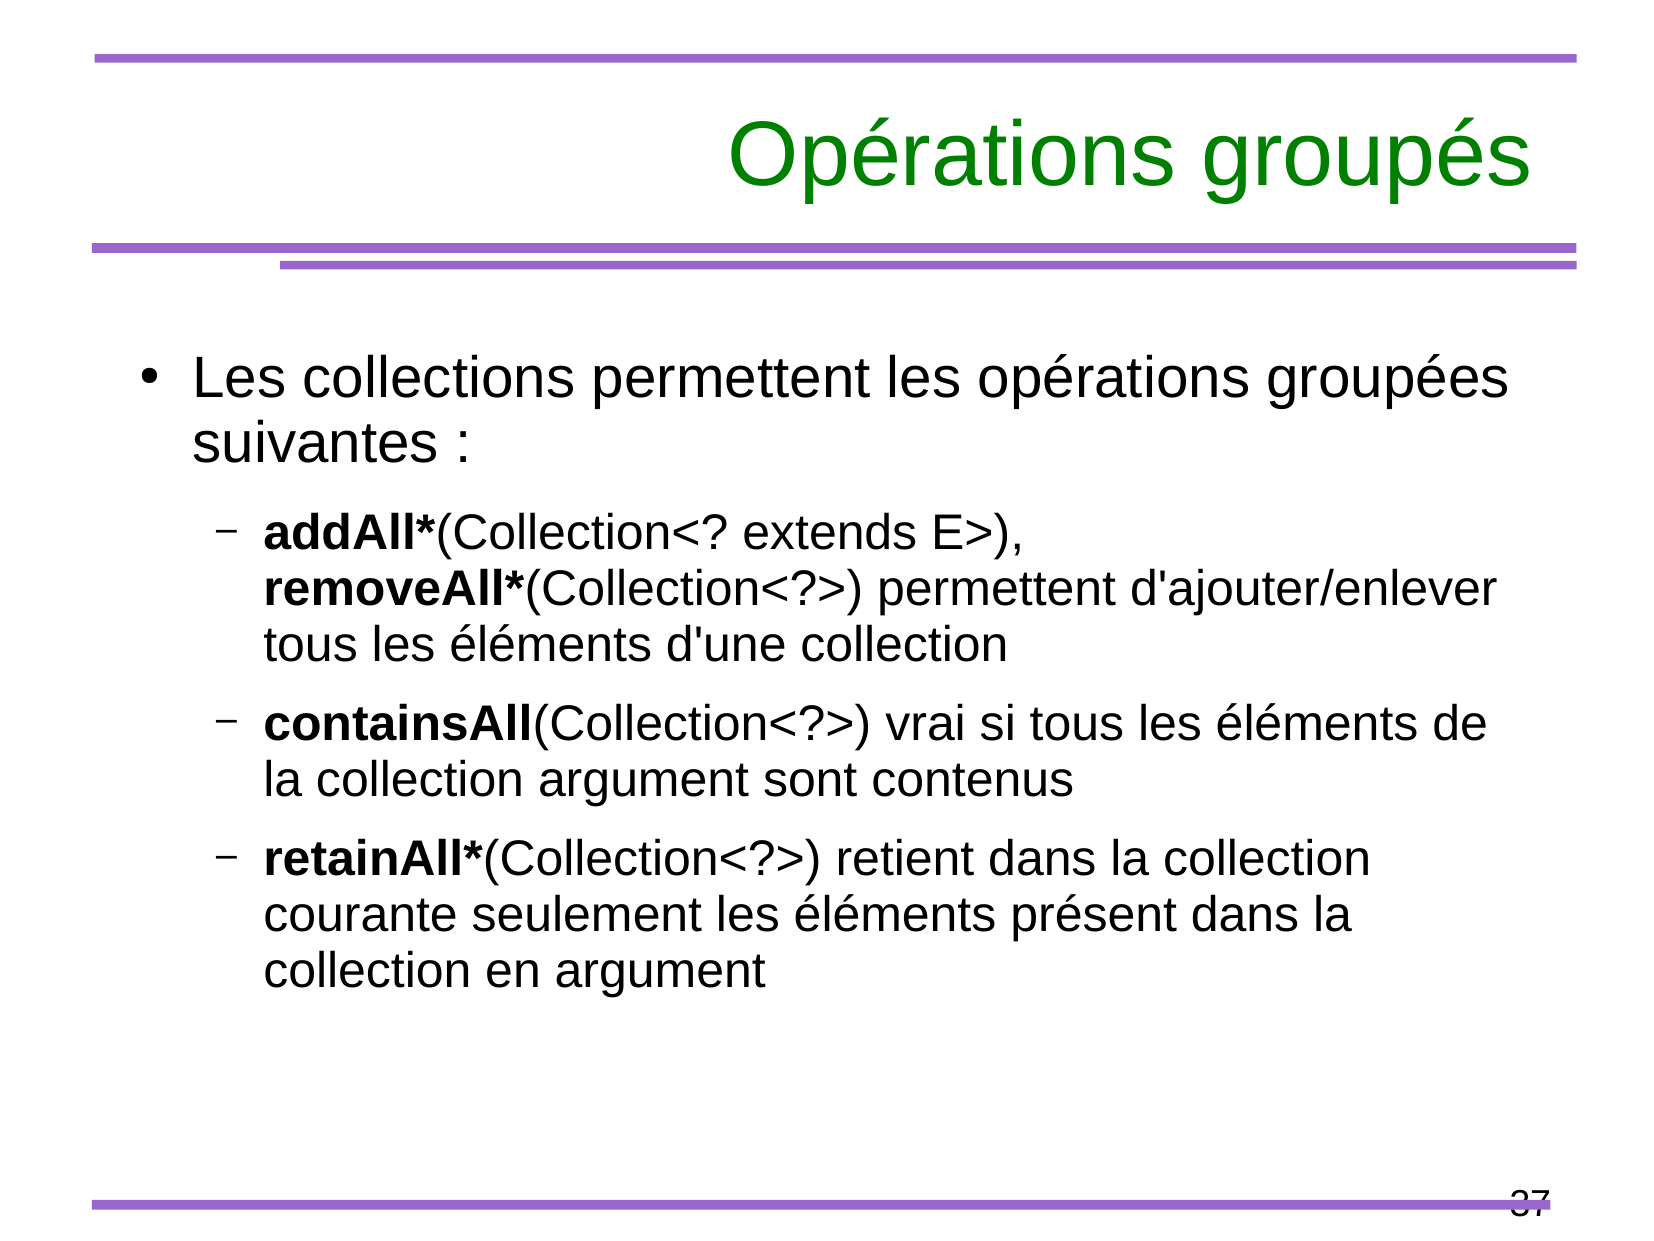

# Opérations groupés
Les collections permettent les opérations groupées suivantes :
addAll*(Collection<? extends E>), removeAll*(Collection<?>) permettent d'ajouter/enlever tous les éléments d'une collection
containsAll(Collection<?>) vrai si tous les éléments de la collection argument sont contenus
retainAll*(Collection<?>) retient dans la collection courante seulement les éléments présent dans la collection en argument